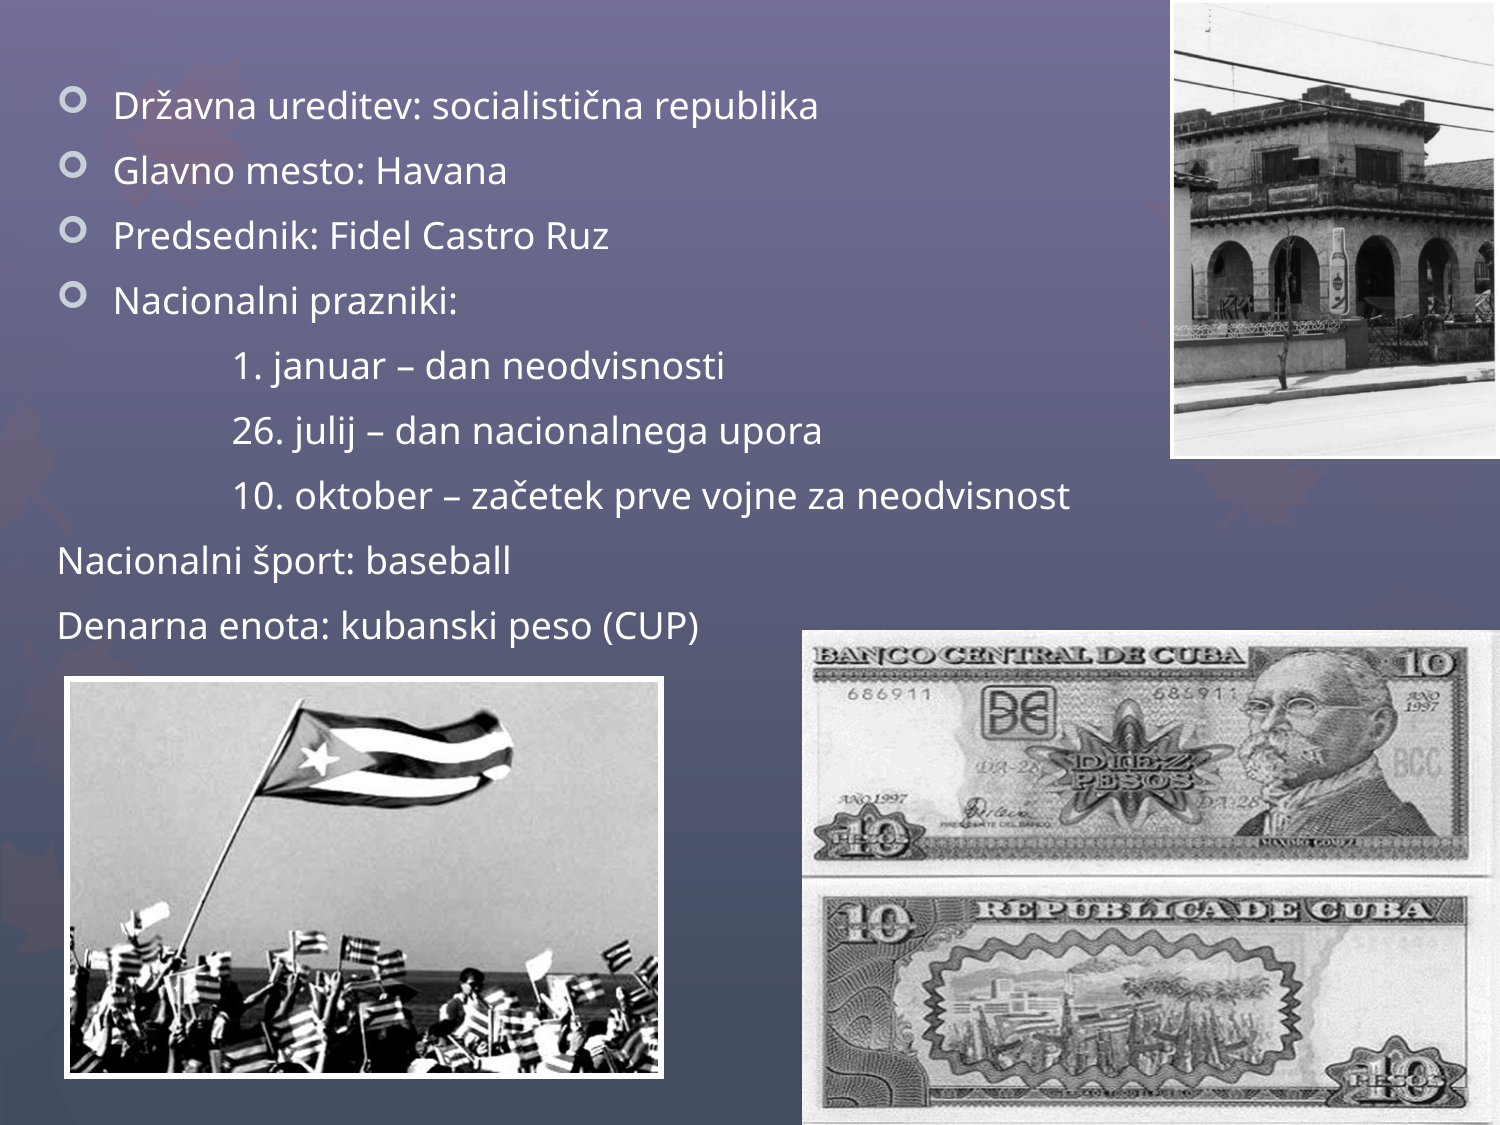

# Državna ureditev: socialistična republika
Glavno mesto: Havana
Predsednik: Fidel Castro Ruz
Nacionalni prazniki:
 1. januar – dan neodvisnosti
 26. julij – dan nacionalnega upora
 10. oktober – začetek prve vojne za neodvisnost
Nacionalni šport: baseball
Denarna enota: kubanski peso (CUP)